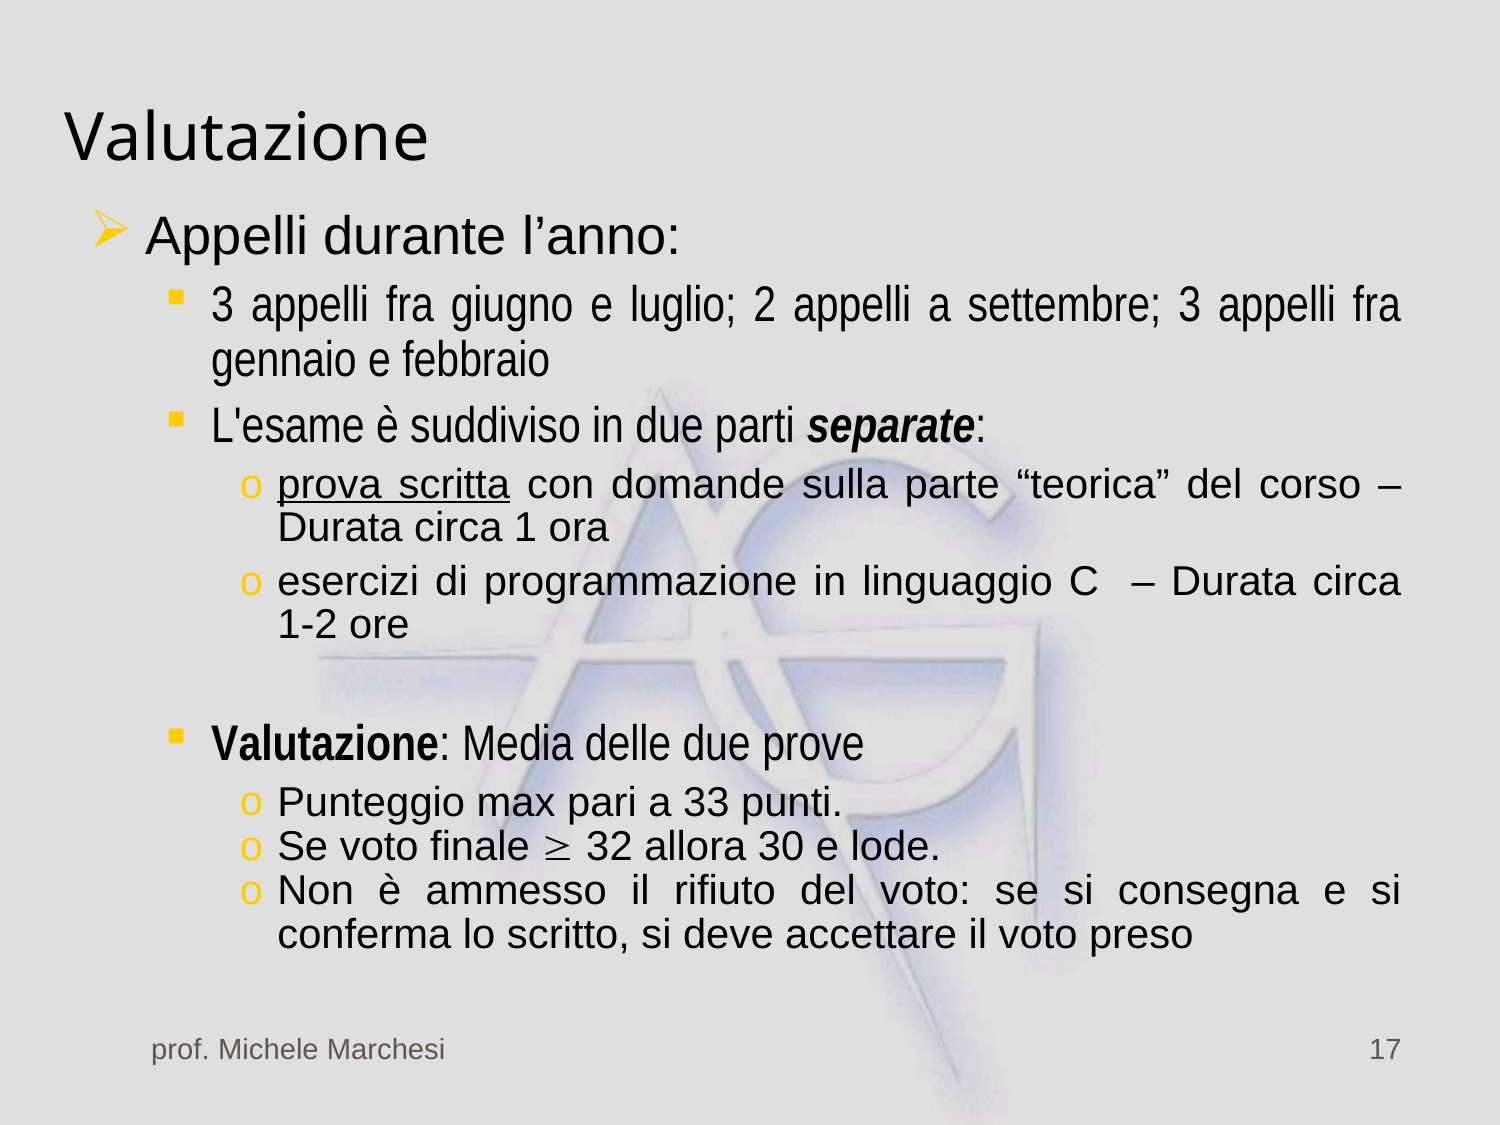

# Valutazione
Appelli durante l’anno:
3 appelli fra giugno e luglio; 2 appelli a settembre; 3 appelli fra gennaio e febbraio
L'esame è suddiviso in due parti separate:
prova scritta con domande sulla parte “teorica” del corso – Durata circa 1 ora
esercizi di programmazione in linguaggio C – Durata circa 1-2 ore
Valutazione: Media delle due prove
Punteggio max pari a 33 punti.
Se voto finale  32 allora 30 e lode.
Non è ammesso il rifiuto del voto: se si consegna e si conferma lo scritto, si deve accettare il voto preso
© 2002 Giorgio Giacinto
17